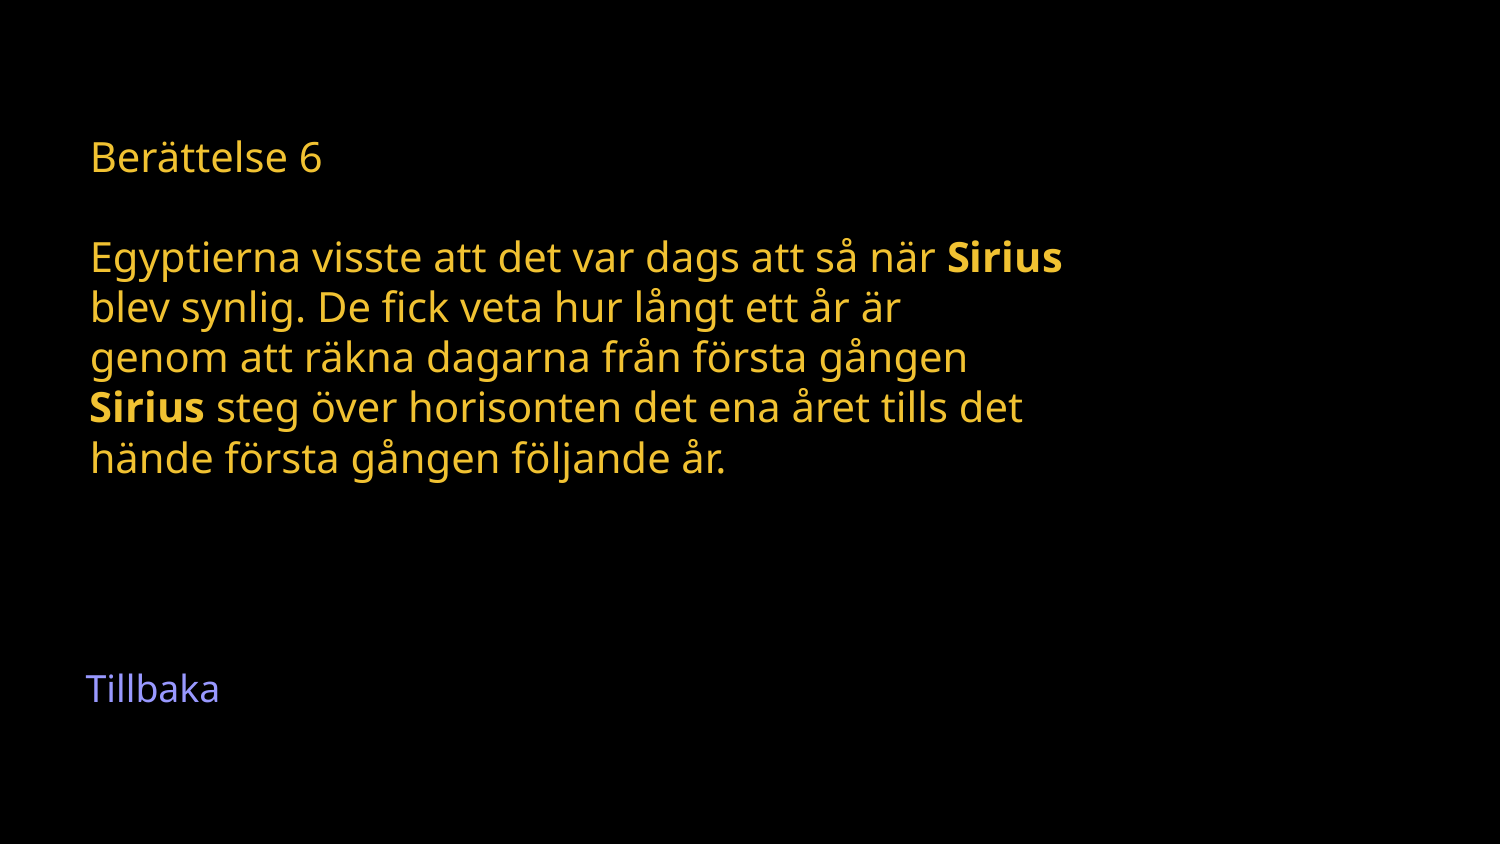

Berättelse 6
Egyptierna visste att det var dags att så när Sirius
blev synlig. De fick veta hur långt ett år är
genom att räkna dagarna från första gången
Sirius steg över horisonten det ena året tills det
hände första gången följande år.
Tillbaka